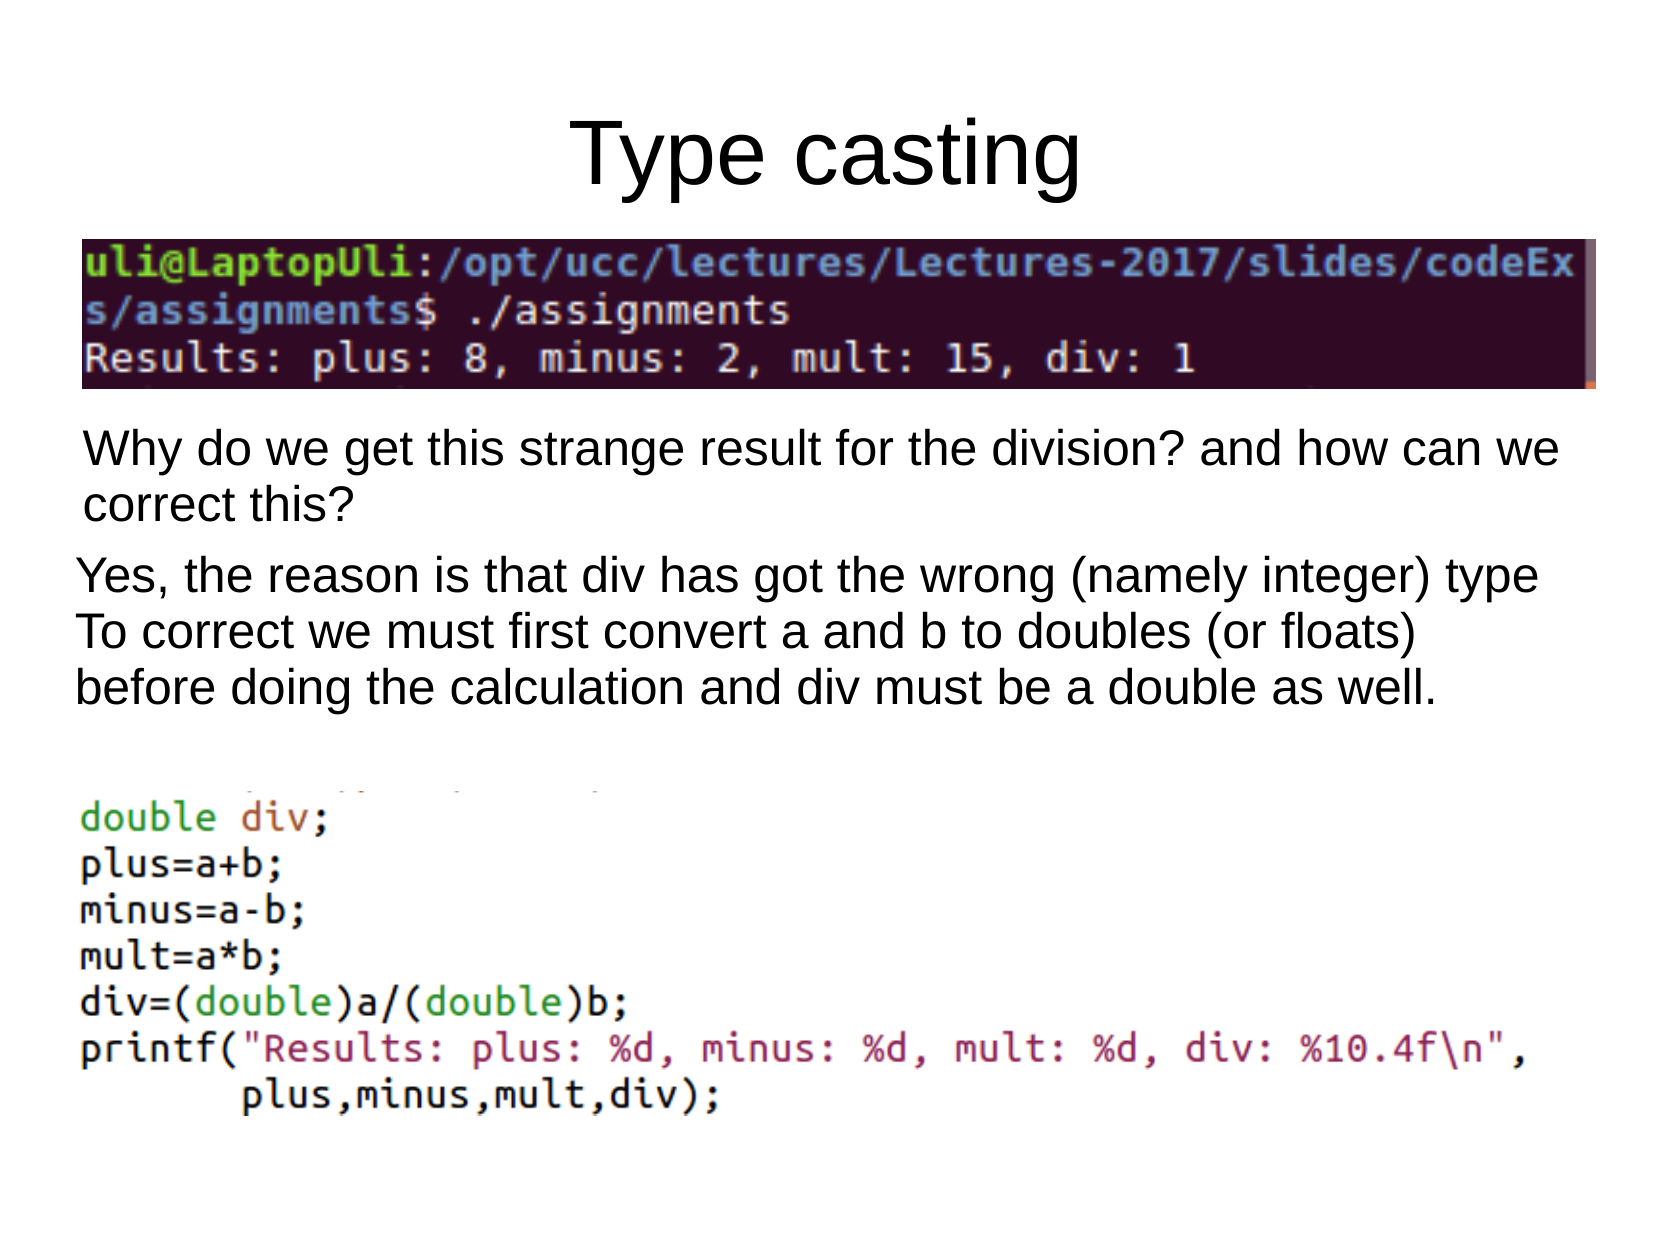

# Type casting
Why do we get this strange result for the division? and how can we correct this?
Yes, the reason is that div has got the wrong (namely integer) type
To correct we must first convert a and b to doubles (or floats) before doing the calculation and div must be a double as well.